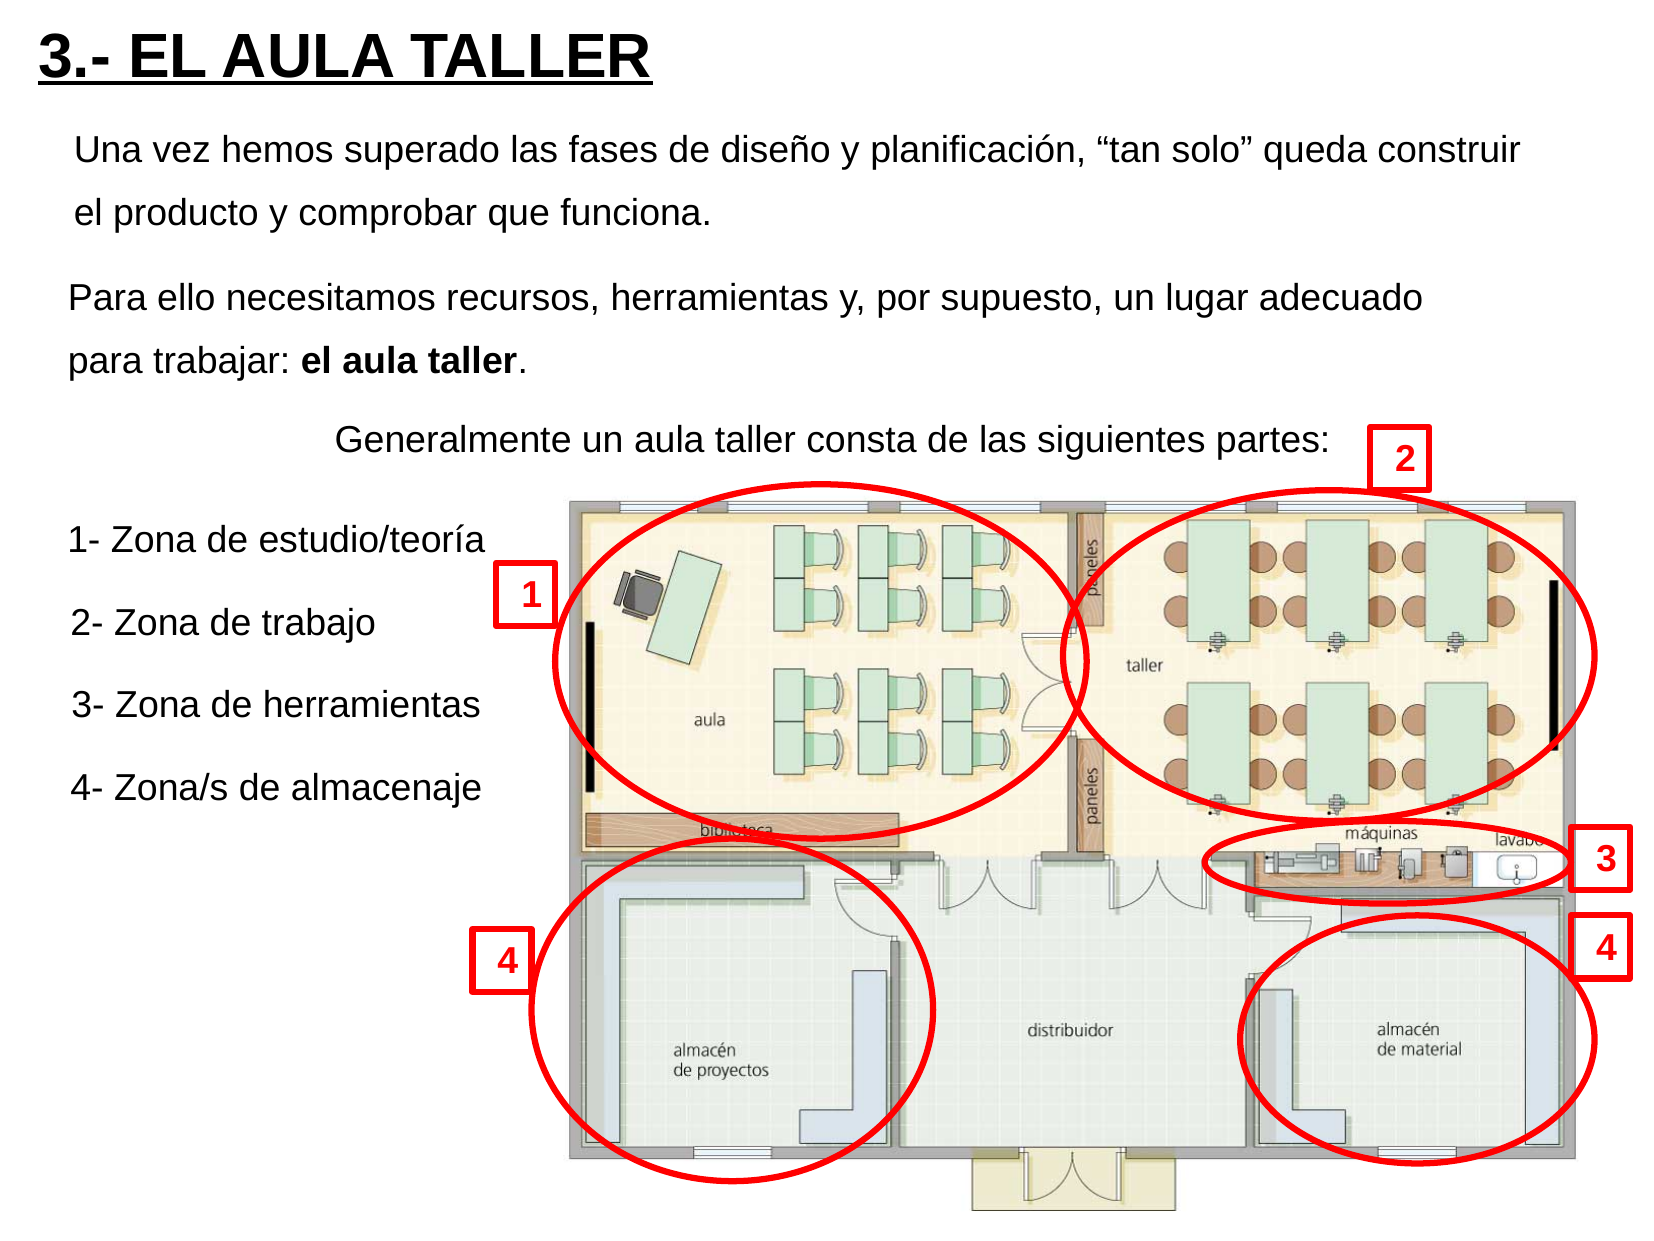

3.- EL AULA TALLER
Una vez hemos superado las fases de diseño y planificación, “tan solo” queda construir el producto y comprobar que funciona.
Para ello necesitamos recursos, herramientas y, por supuesto, un lugar adecuado para trabajar: el aula taller.
Generalmente un aula taller consta de las siguientes partes:
2
1- Zona de estudio/teoría
1
2- Zona de trabajo
3- Zona de herramientas
4- Zona/s de almacenaje
3
4
4